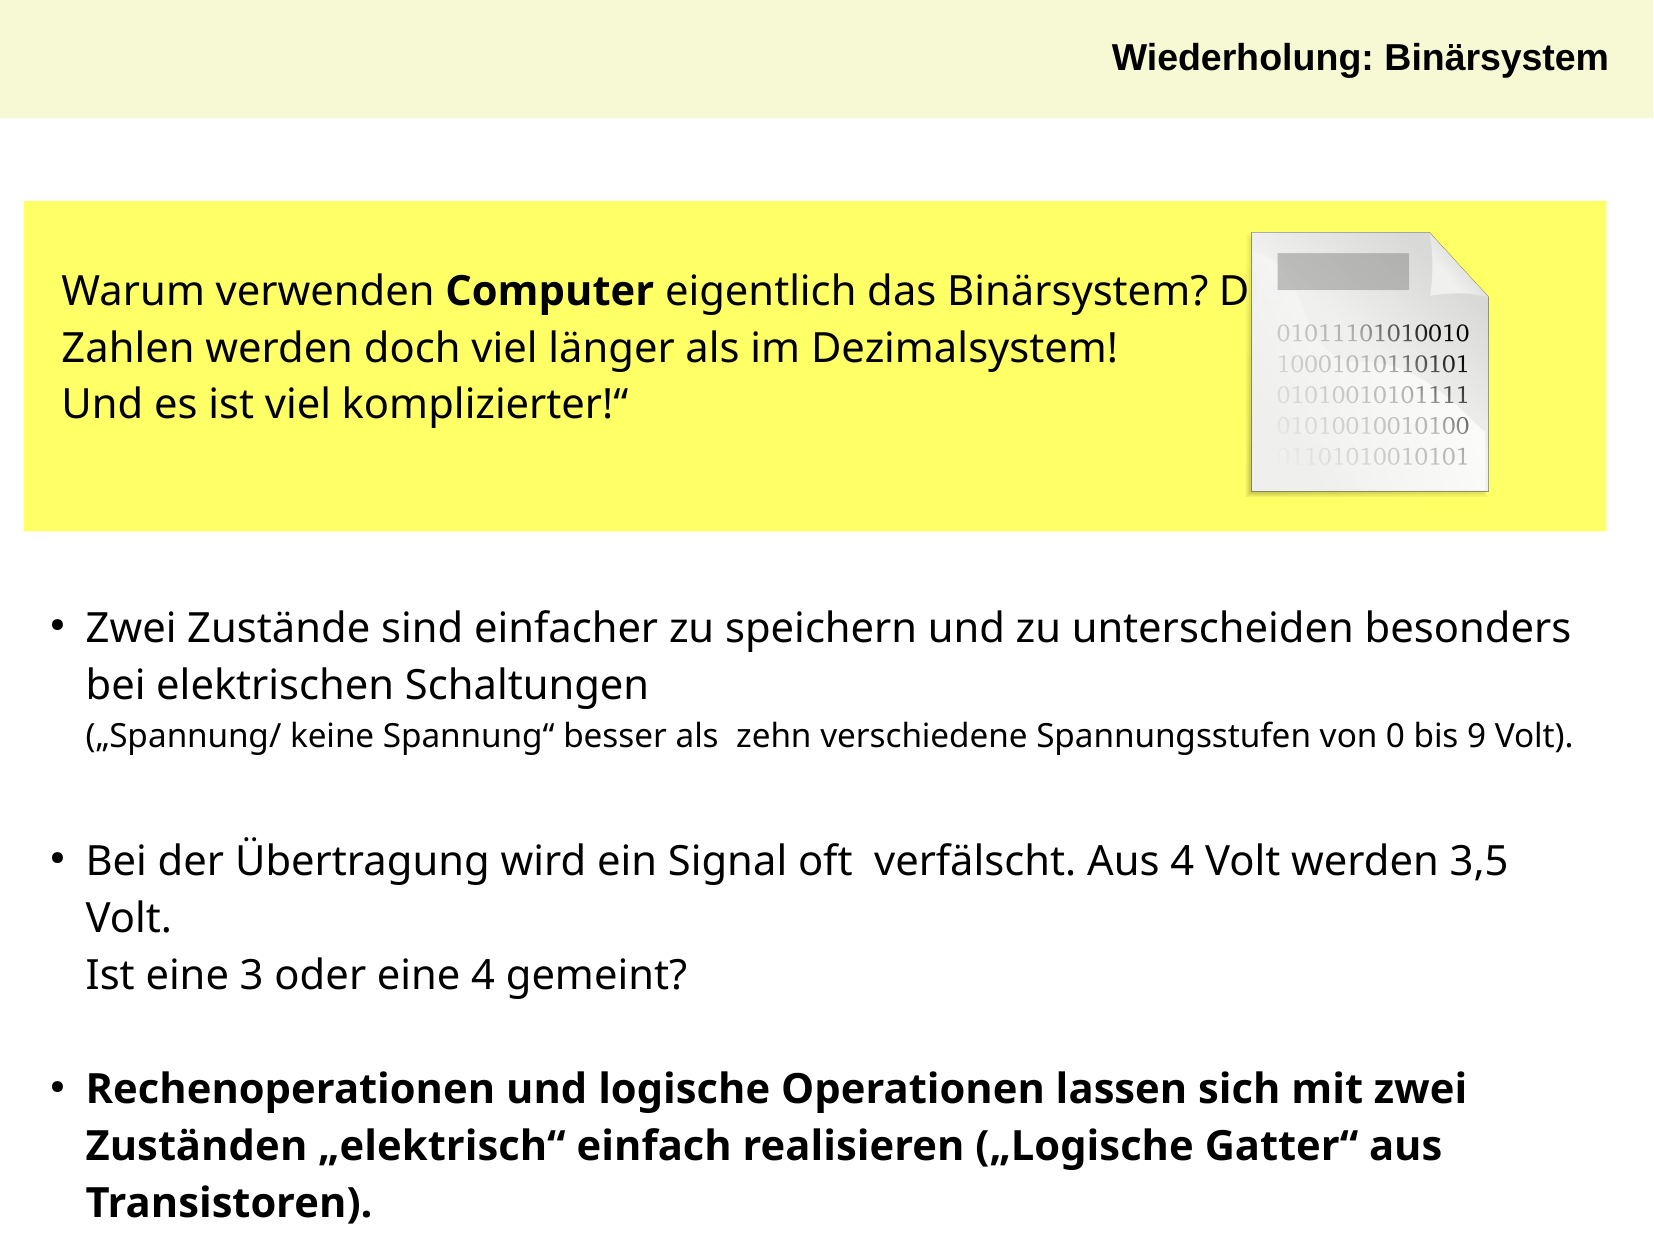

Wiederholung: Binärsystem
Warum verwenden Computer eigentlich das Binärsystem? Die
Zahlen werden doch viel länger als im Dezimalsystem!
Und es ist viel komplizierter!“
Zwei Zustände sind einfacher zu speichern und zu unterscheiden besonders bei elektrischen Schaltungen
(„Spannung/ keine Spannung“ besser als zehn verschiedene Spannungsstufen von 0 bis 9 Volt).
Bei der Übertragung wird ein Signal oft verfälscht. Aus 4 Volt werden 3,5 Volt.
Ist eine 3 oder eine 4 gemeint?
Rechenoperationen und logische Operationen lassen sich mit zwei Zuständen „elektrisch“ einfach realisieren („Logische Gatter“ aus Transistoren).